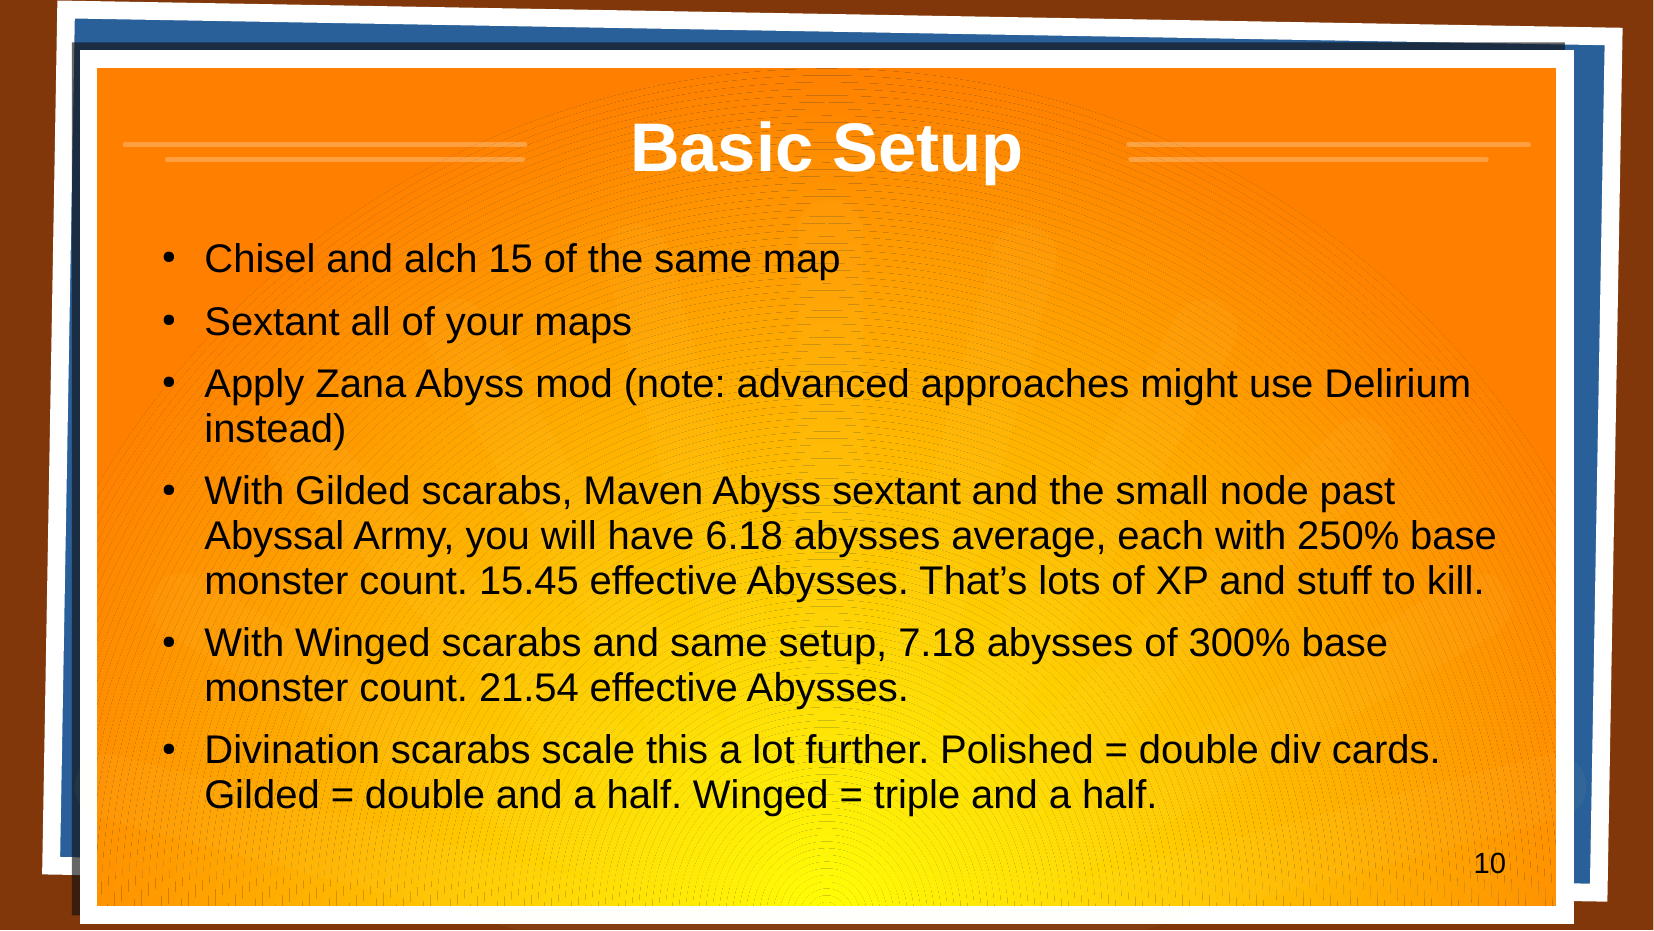

# Basic Setup
Chisel and alch 15 of the same map
Sextant all of your maps
Apply Zana Abyss mod (note: advanced approaches might use Delirium instead)
With Gilded scarabs, Maven Abyss sextant and the small node past Abyssal Army, you will have 6.18 abysses average, each with 250% base monster count. 15.45 effective Abysses. That’s lots of XP and stuff to kill.
With Winged scarabs and same setup, 7.18 abysses of 300% base monster count. 21.54 effective Abysses.
Divination scarabs scale this a lot further. Polished = double div cards. Gilded = double and a half. Winged = triple and a half.
10